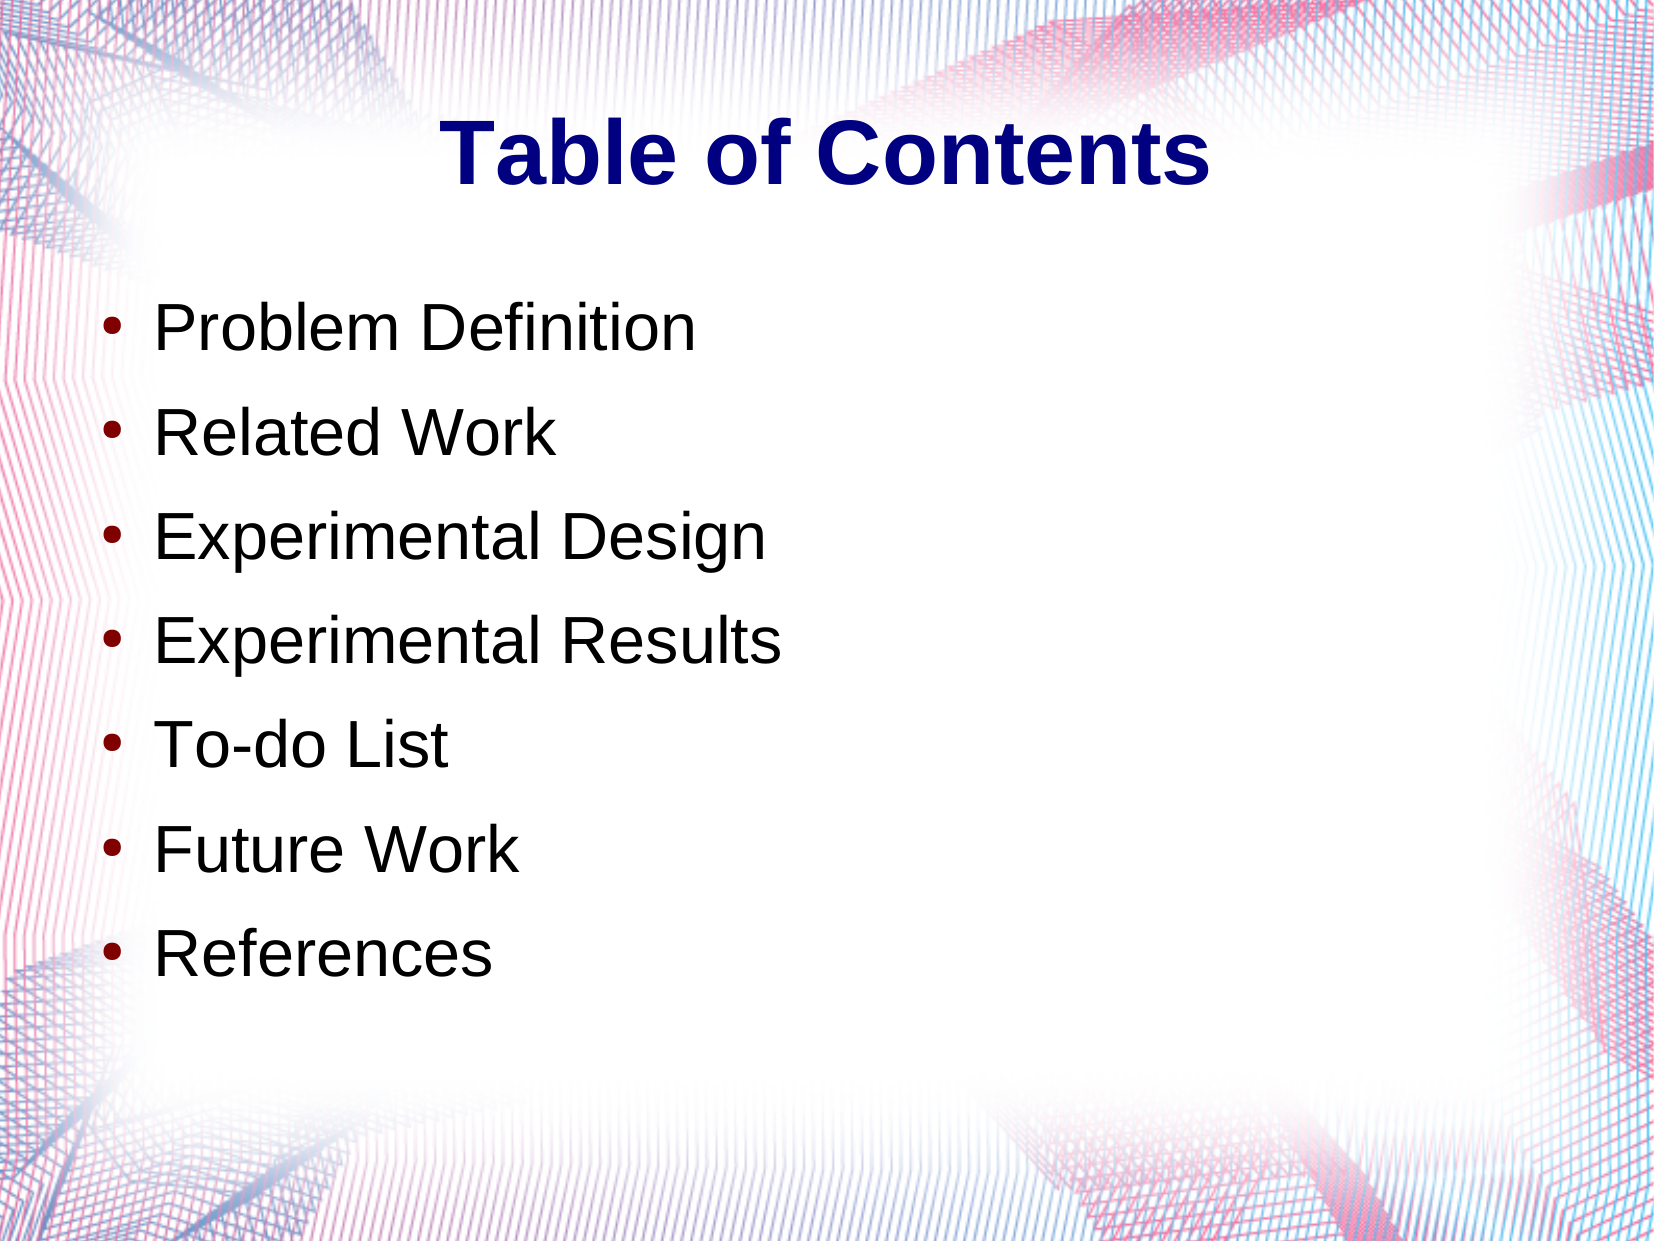

# Table of Contents
Problem Definition
Related Work
Experimental Design
Experimental Results
To-do List
Future Work
References